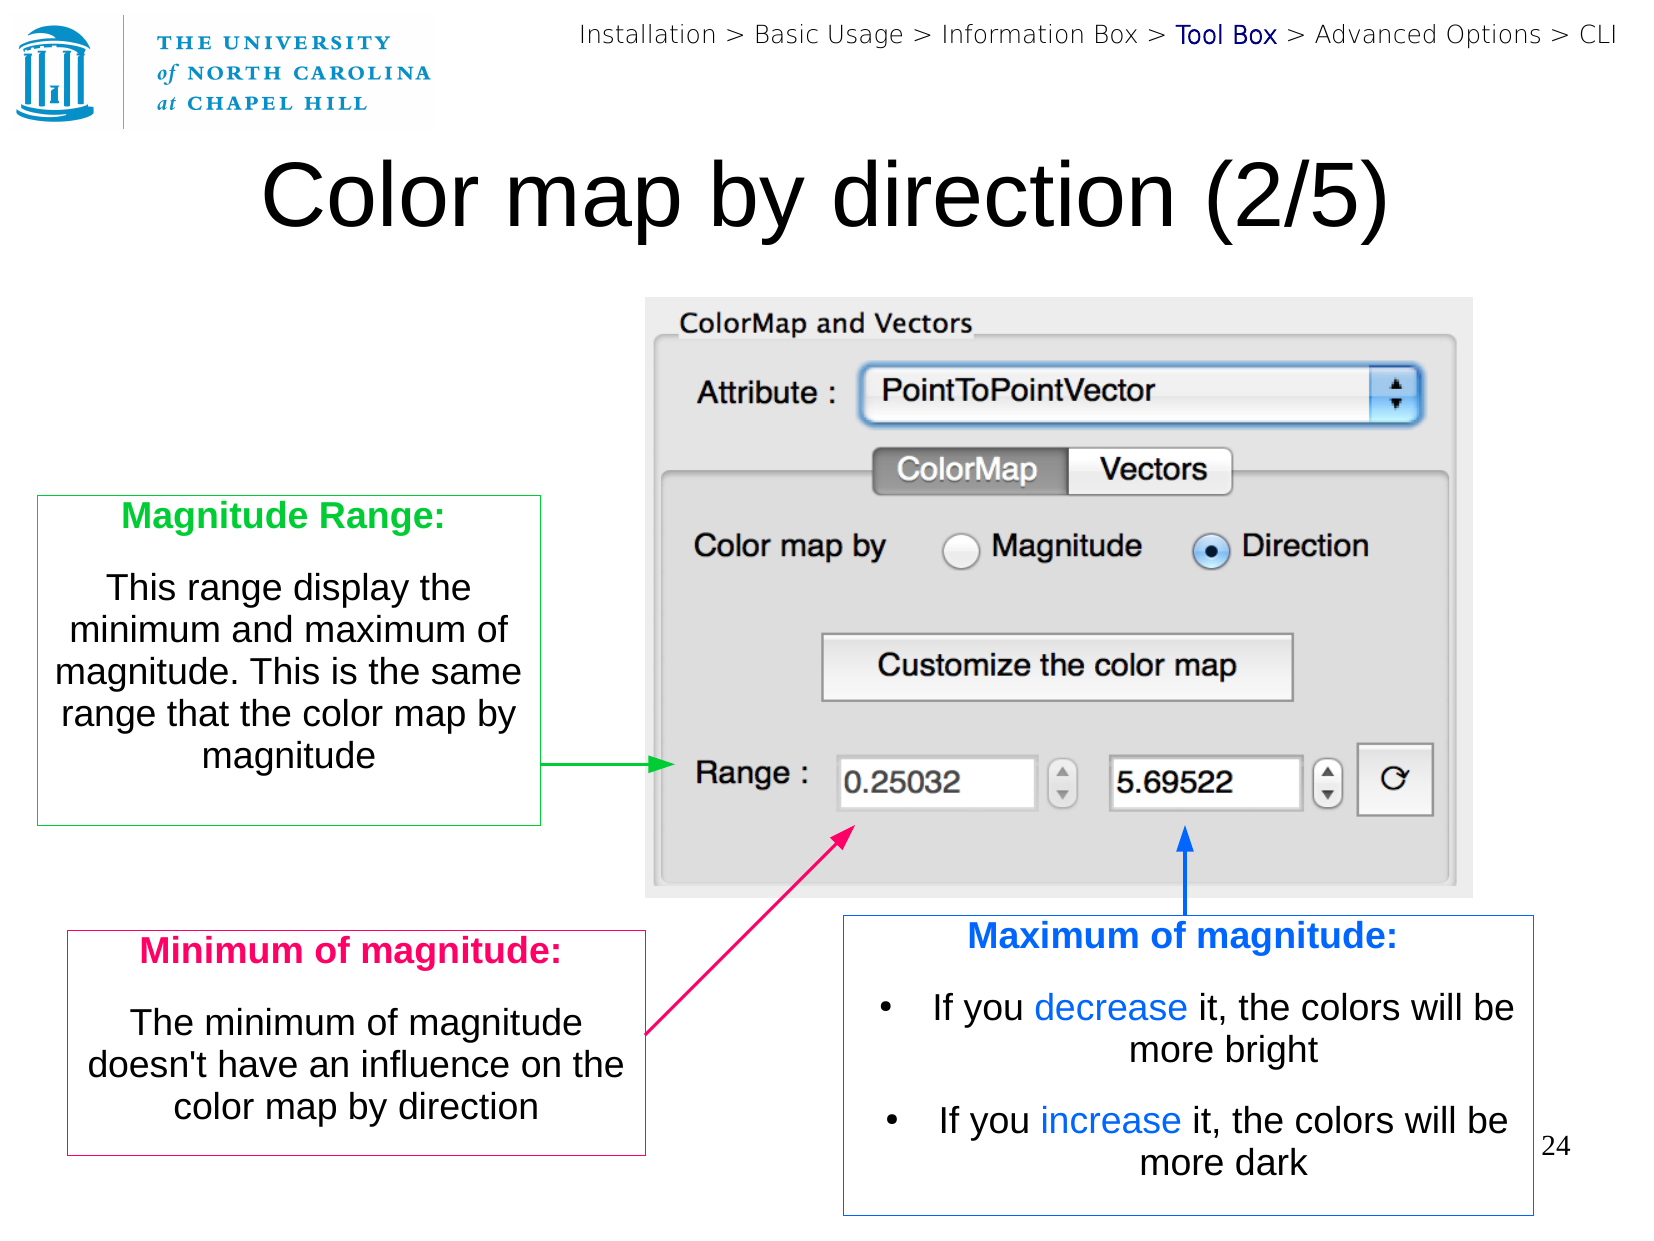

Installation > Basic Usage > Information Box > Tool Box > Advanced Options > CLI
# Color map by direction (2/5)
Magnitude Range:
This range display the minimum and maximum of magnitude. This is the same range that the color map by magnitude
Maximum of magnitude:
If you decrease it, the colors will be more bright
If you increase it, the colors will be more dark
Minimum of magnitude:
The minimum of magnitude doesn't have an influence on the color map by direction
24